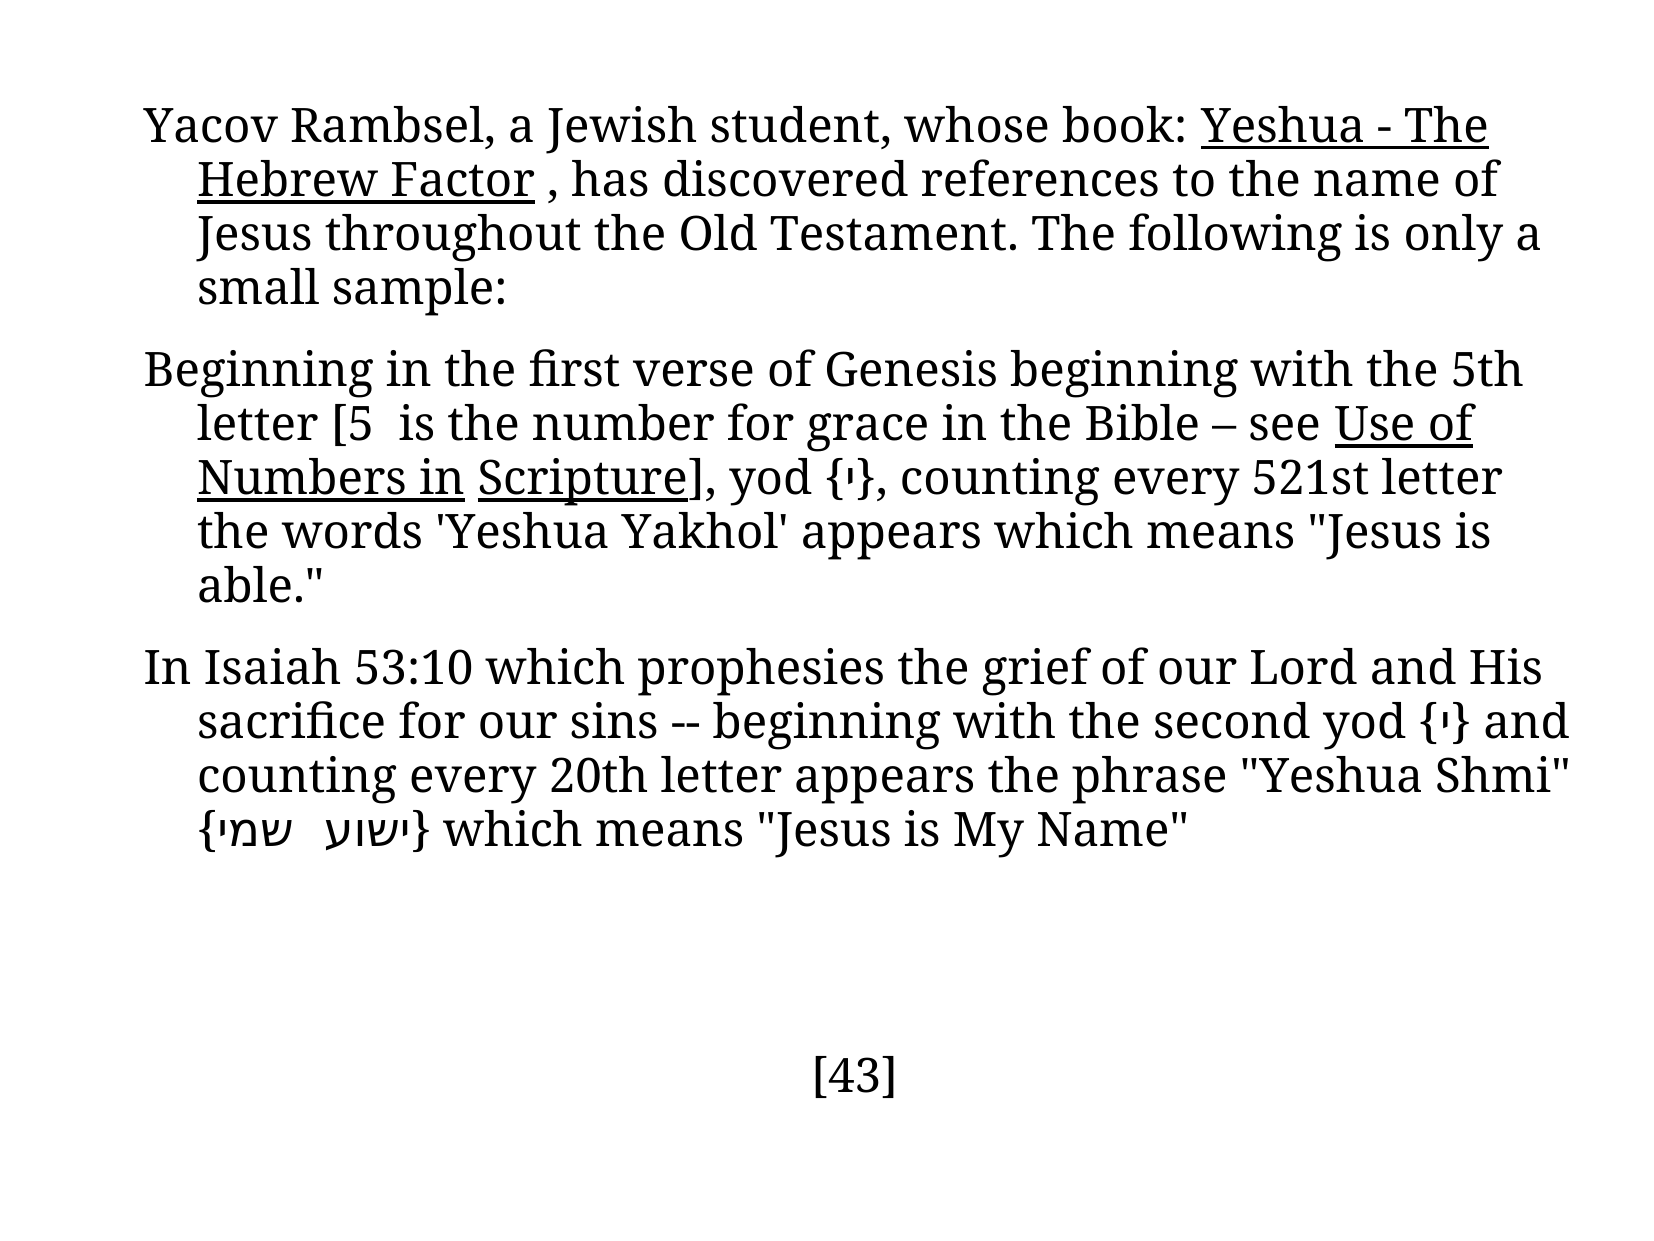

# Yacov Rambsel, a Jewish student, whose book: Yeshua - The Hebrew Factor , has discovered references to the name of Jesus throughout the Old Testament. The following is only a small sample:
Beginning in the first verse of Genesis beginning with the 5th letter [5 is the number for grace in the Bible – see Use of Numbers in Scripture], yod {י}, counting every 521st letter the words 'Yeshua Yakhol' appears which means "Jesus is able."
In Isaiah 53:10 which prophesies the grief of our Lord and His sacrifice for our sins -- beginning with the second yod {י} and counting every 20th letter appears the phrase "Yeshua Shmi" {ישוע שמי} which means "Jesus is My Name"
[43]